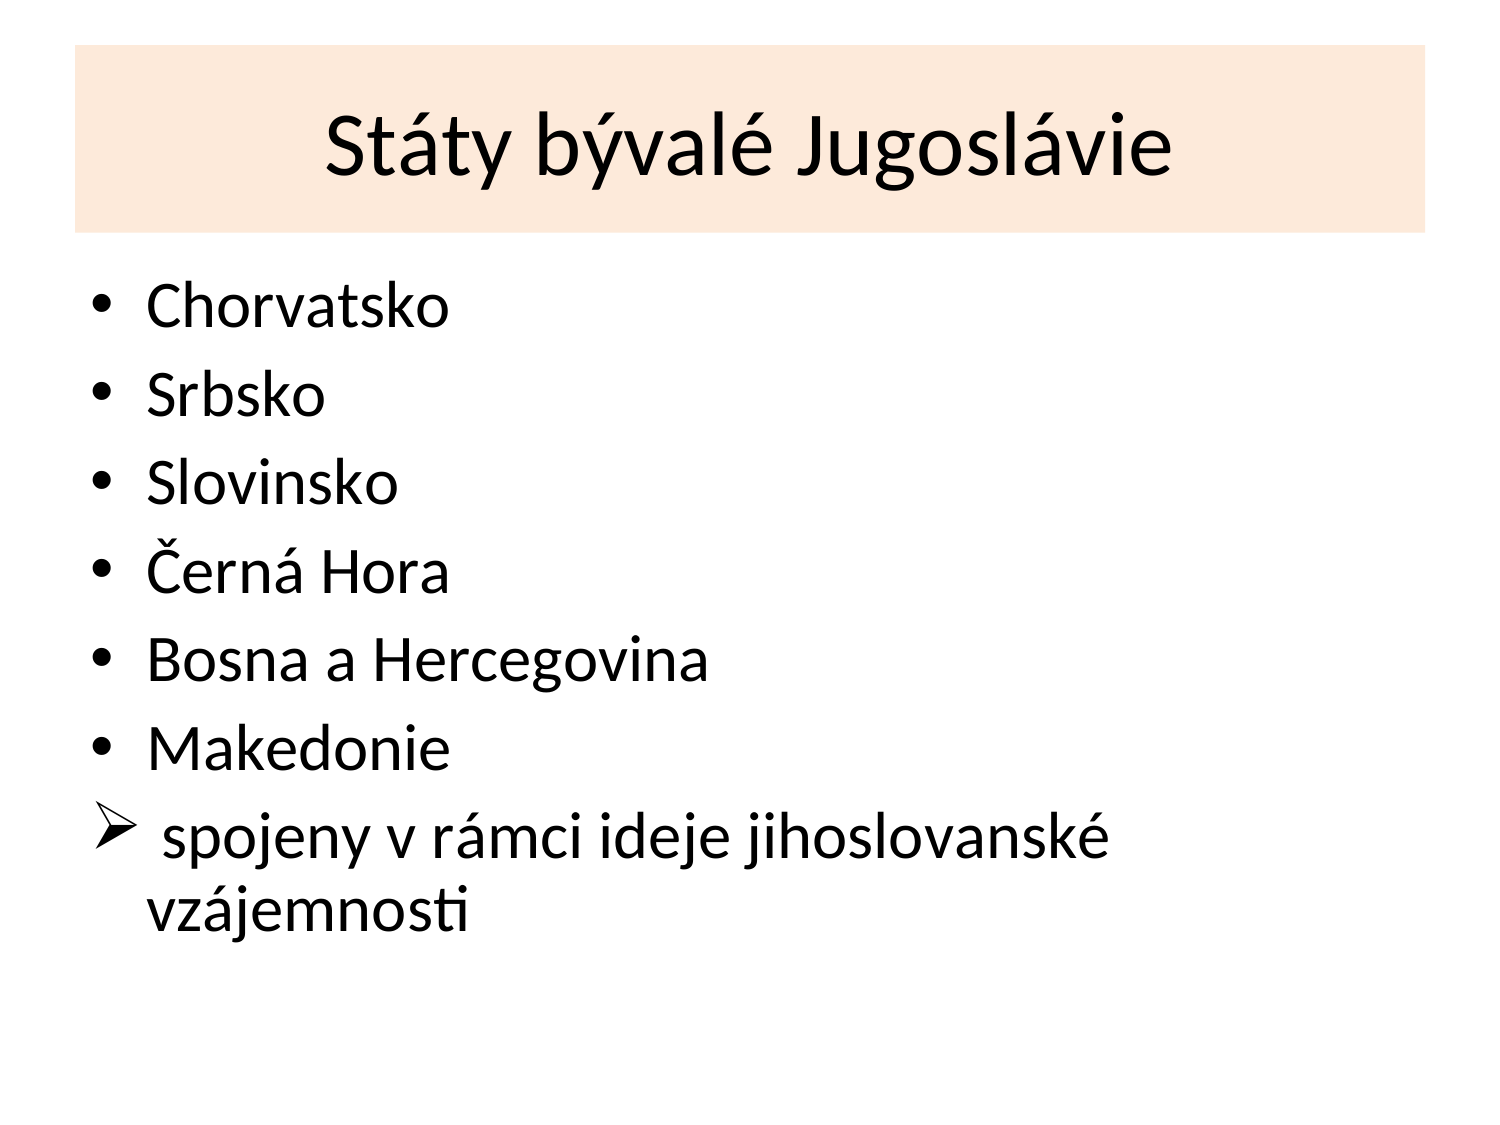

# Státy bývalé Jugoslávie
Chorvatsko
Srbsko
Slovinsko
Černá Hora
Bosna a Hercegovina
Makedonie
 spojeny v rámci ideje jihoslovanské vzájemnosti